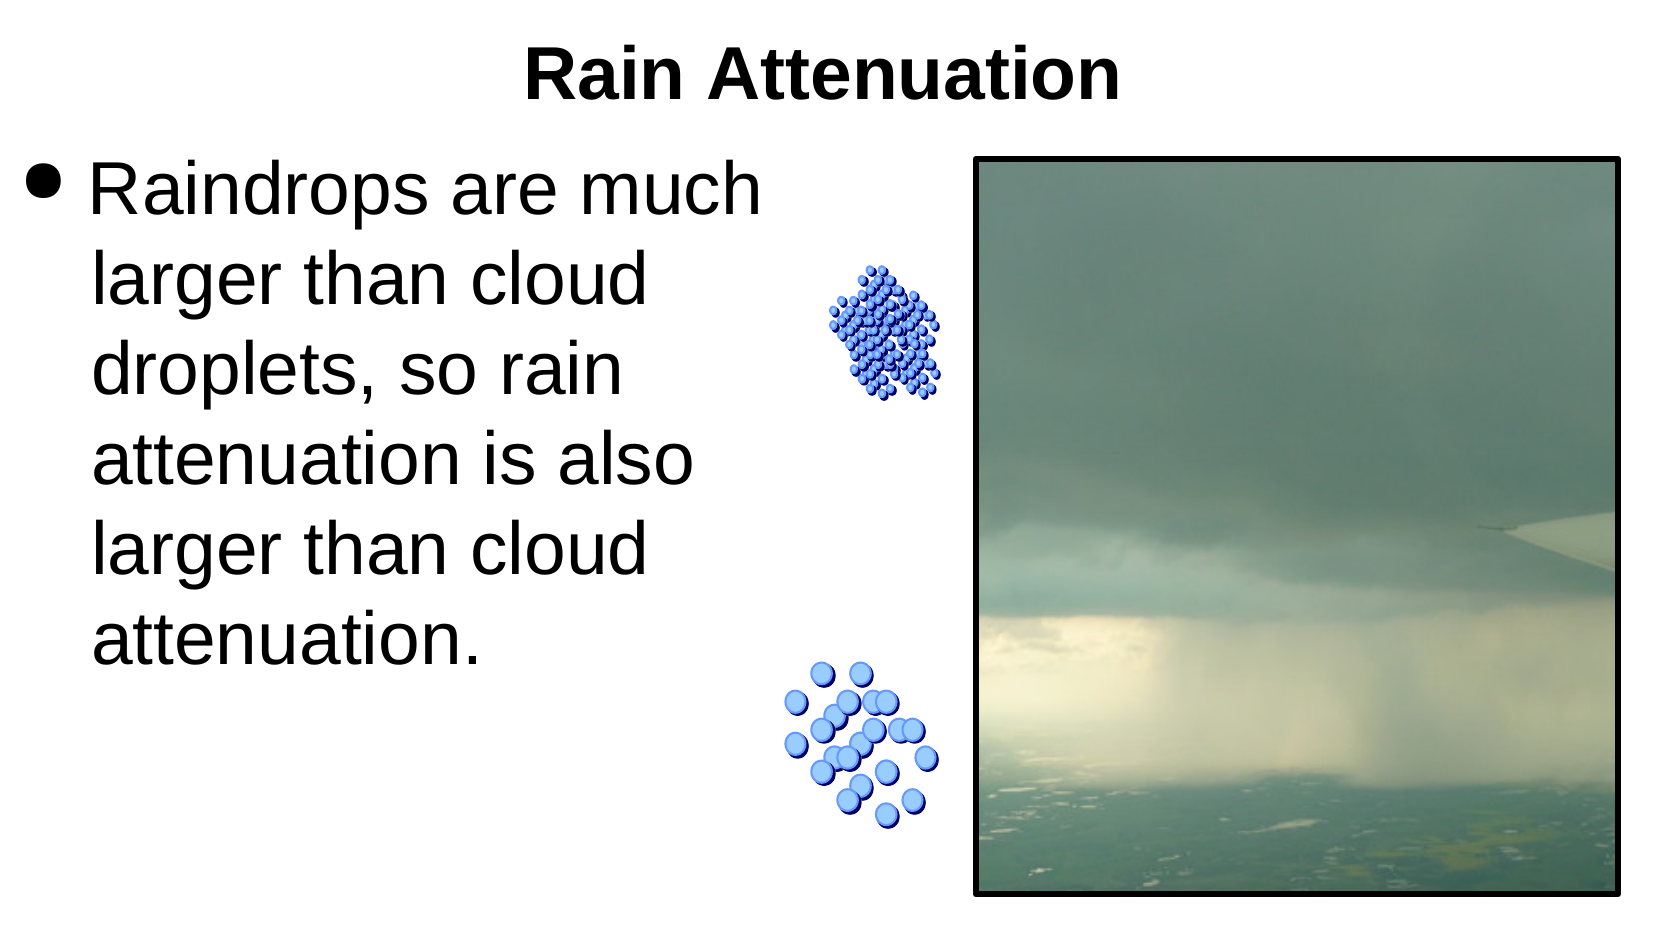

# Rain Attenuation
 Raindrops are much larger than cloud droplets, so rain attenuation is also larger than cloud attenuation.